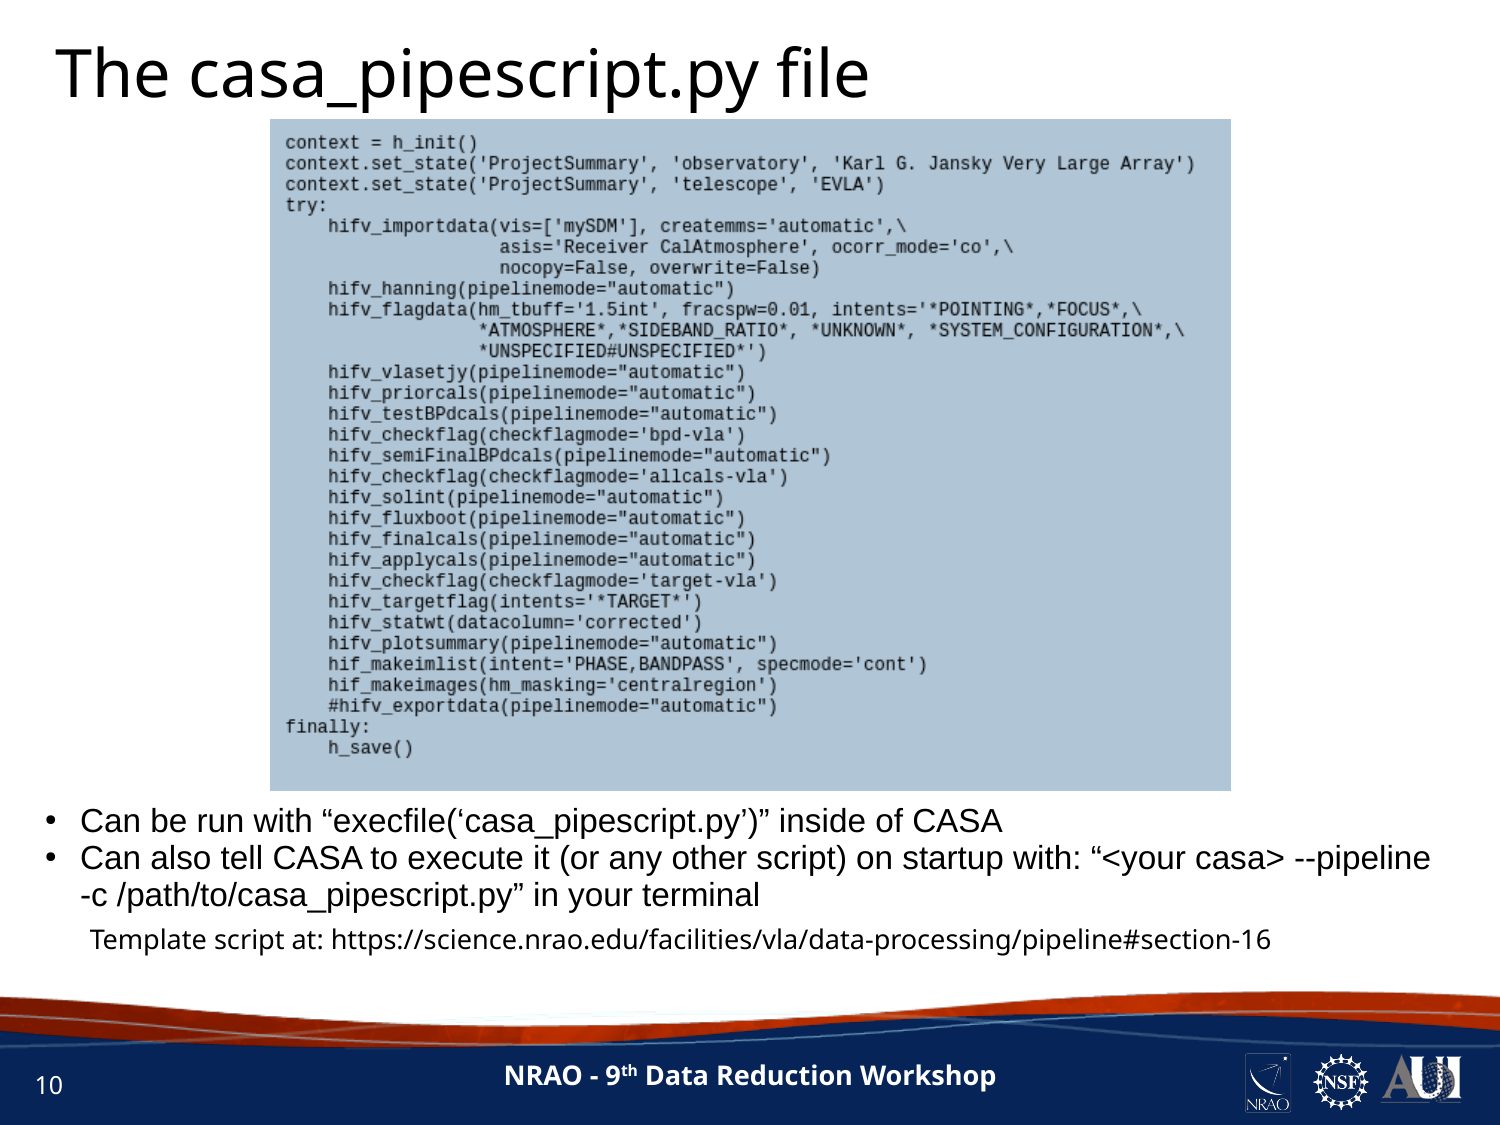

# The casa_pipescript.py file
Can be run with “execfile(‘casa_pipescript.py’)” inside of CASA
Can also tell CASA to execute it (or any other script) on startup with: “<your casa> --pipeline -c /path/to/casa_pipescript.py” in your terminal
Template script at: https://science.nrao.edu/facilities/vla/data-processing/pipeline#section-16